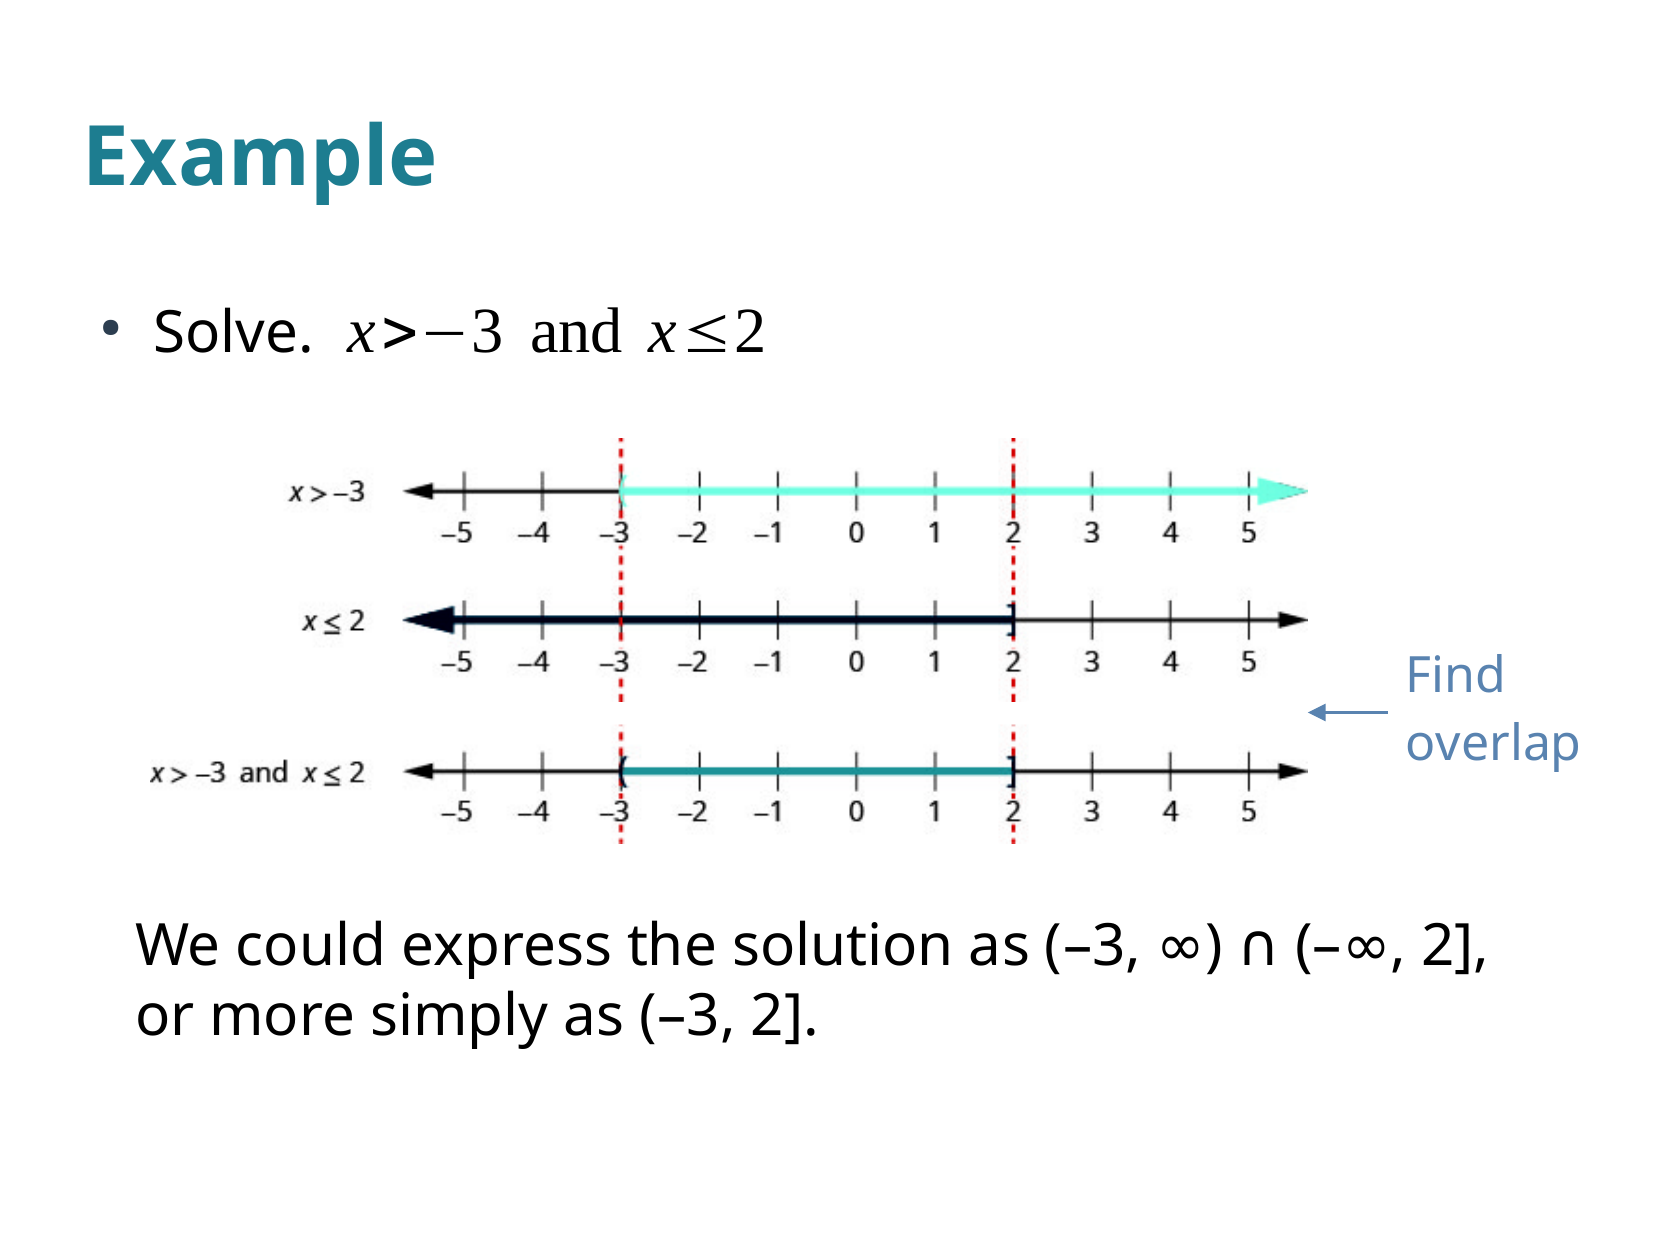

# Example
Solve.
Find overlap
We could express the solution as (–3, ∞) ∩ (–∞, 2], or more simply as (–3, 2].